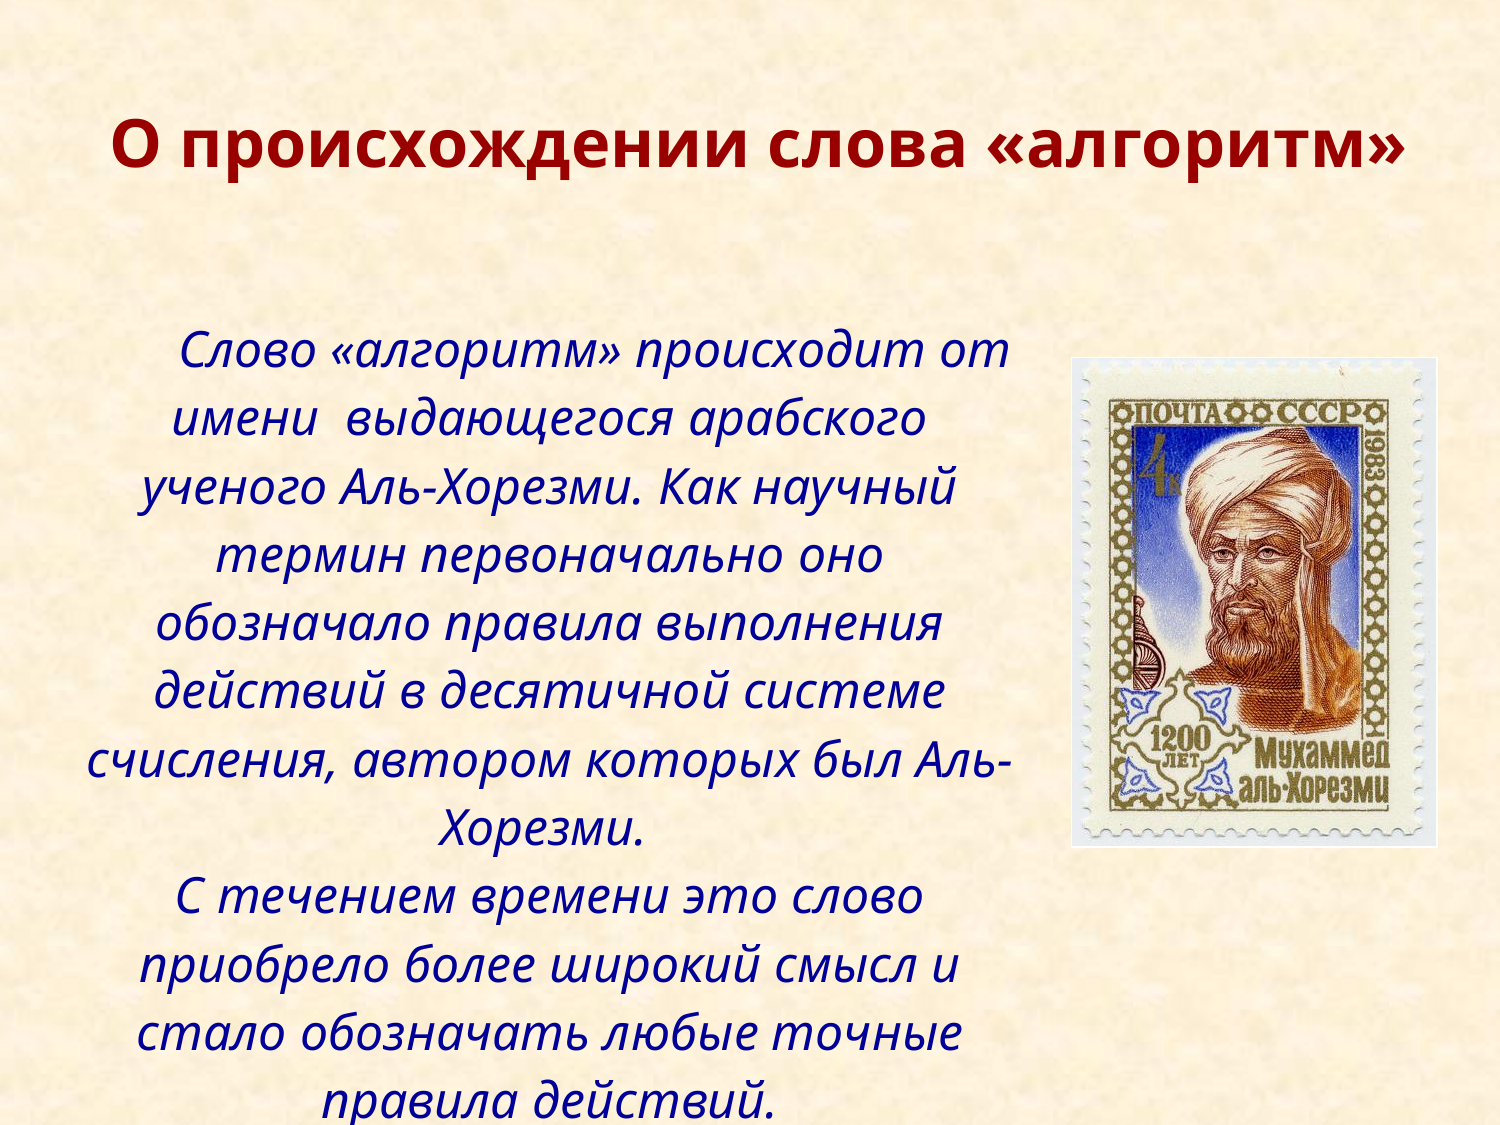

О происхождении слова «алгоритм»
Слово «алгоритм» происходит от имени выдающегося арабского ученого Аль-Хорезми. Как научный термин первоначально оно обозначало правила выполнения действий в десятичной системе счисления, автором которых был Аль-Хорезми.
С течением времени это слово приобрело более широкий смысл и стало обозначать любые точные правила действий.